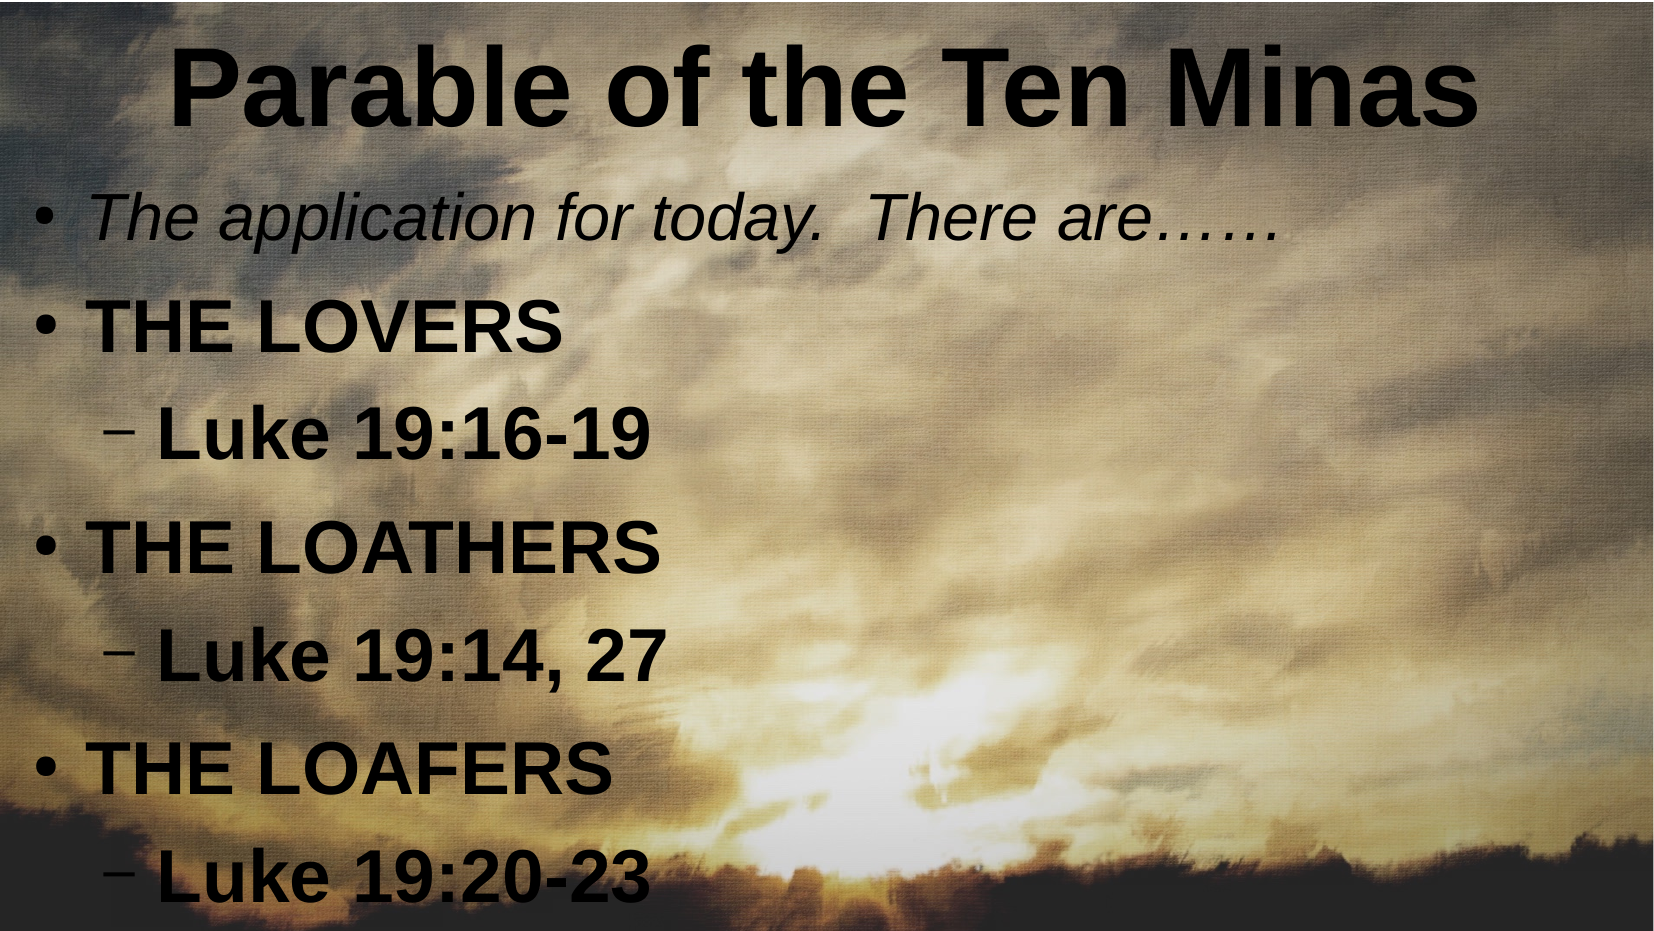

# Parable of the Ten Minas
The application for today. There are……
THE LOVERS
Luke 19:16-19
THE LOATHERS
Luke 19:14, 27
THE LOAFERS
Luke 19:20-23